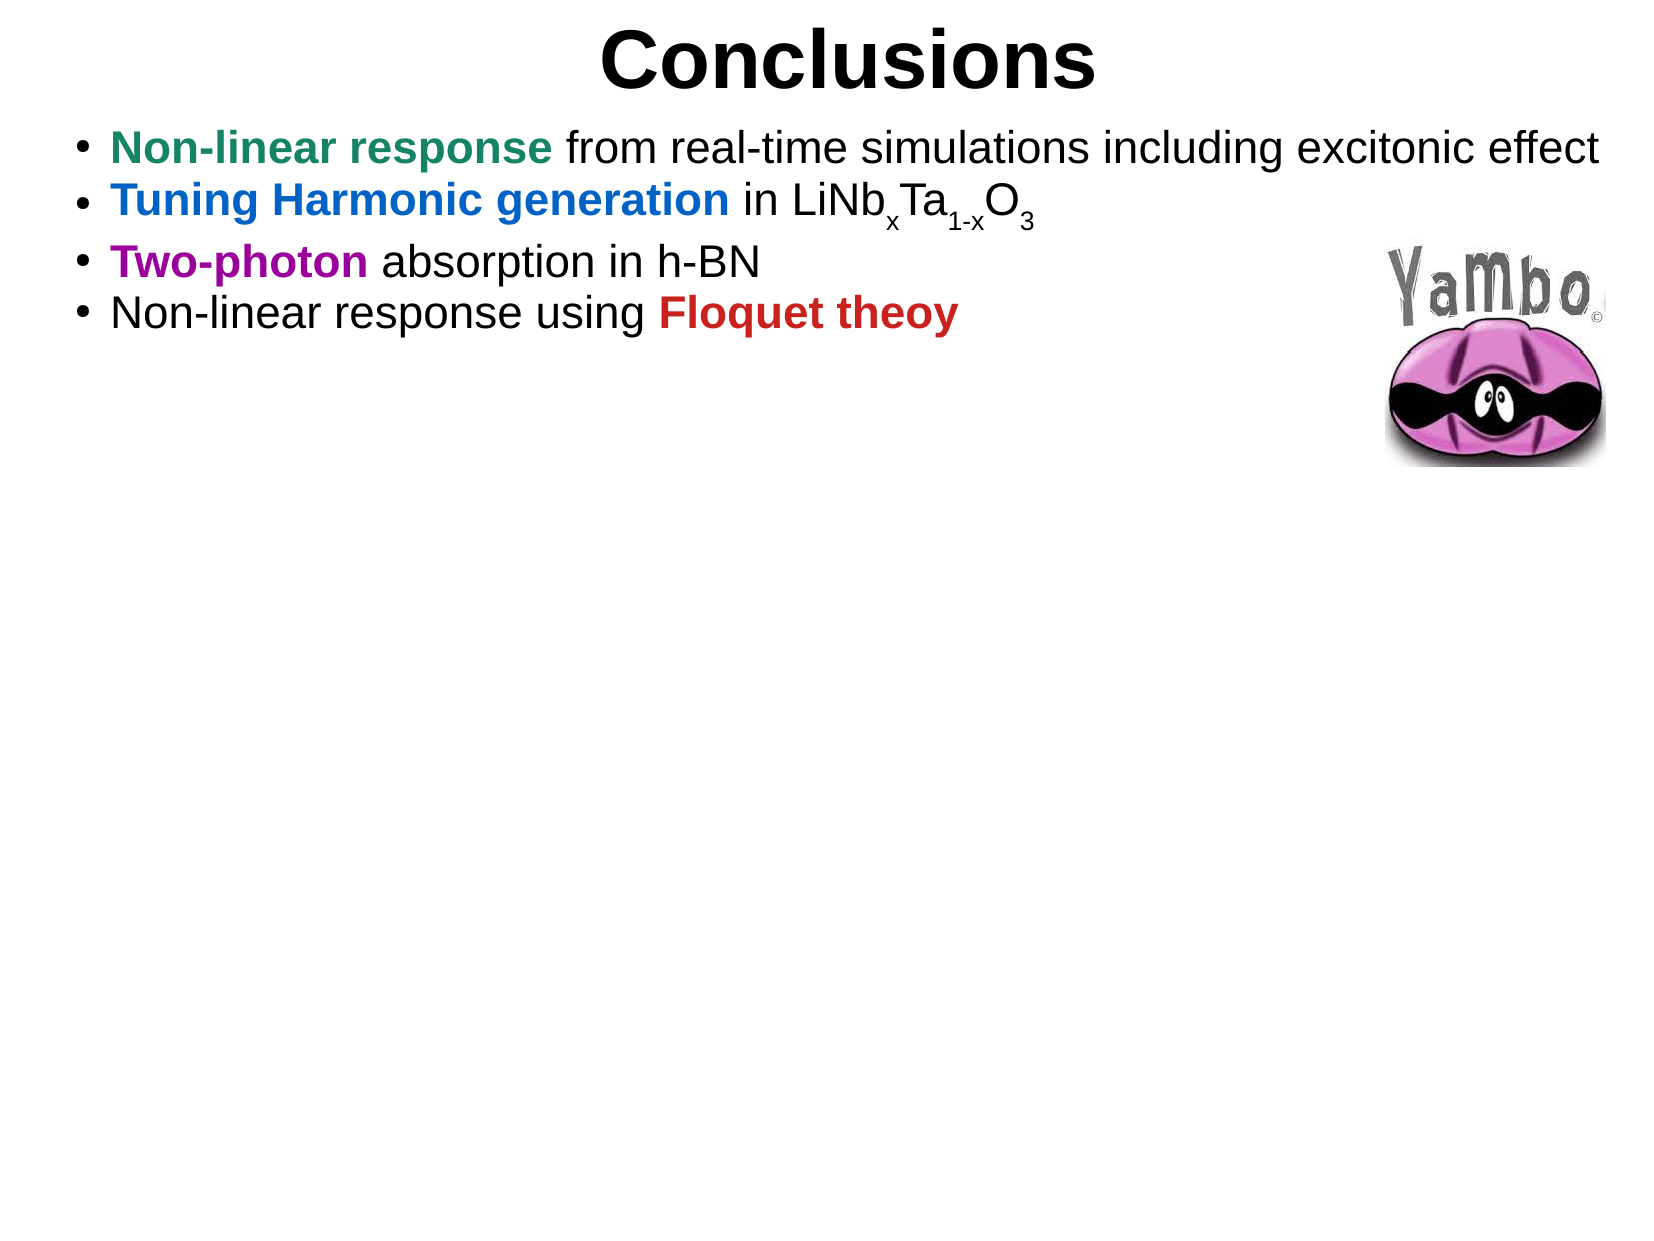

# Conclusions
Non-linear response from real-time simulations including excitonic effect
Tuning Harmonic generation in LiNbxTa1-xO3
Two-photon absorption in h-BN
Non-linear response using Floquet theoy